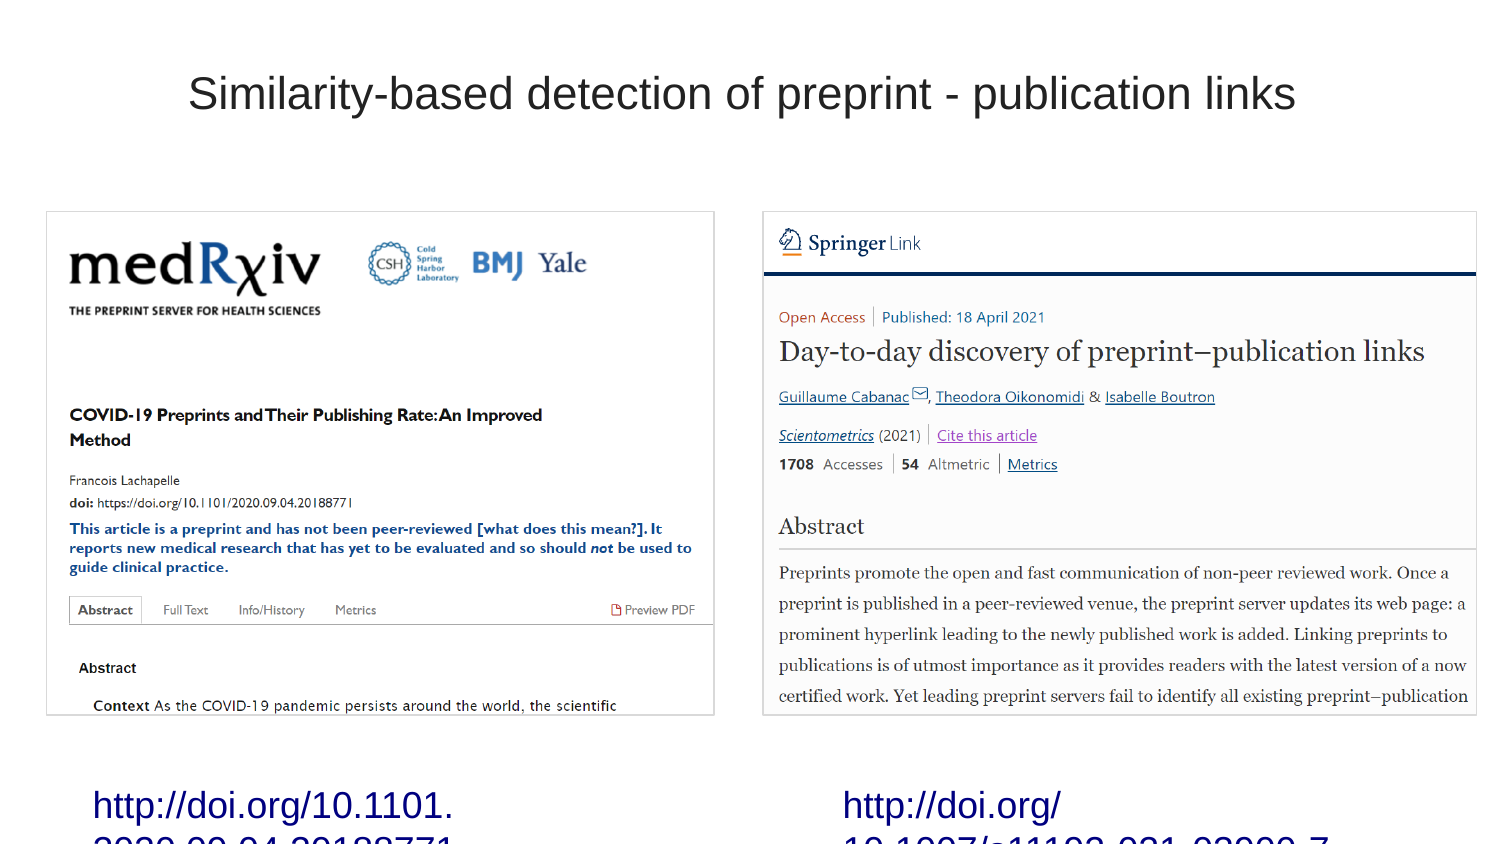

Similarity-based detection of preprint - publication links
http://doi.org/10.1101.2020.09.04.20188771
http://doi.org/10.1007/s11192-021-03900-7